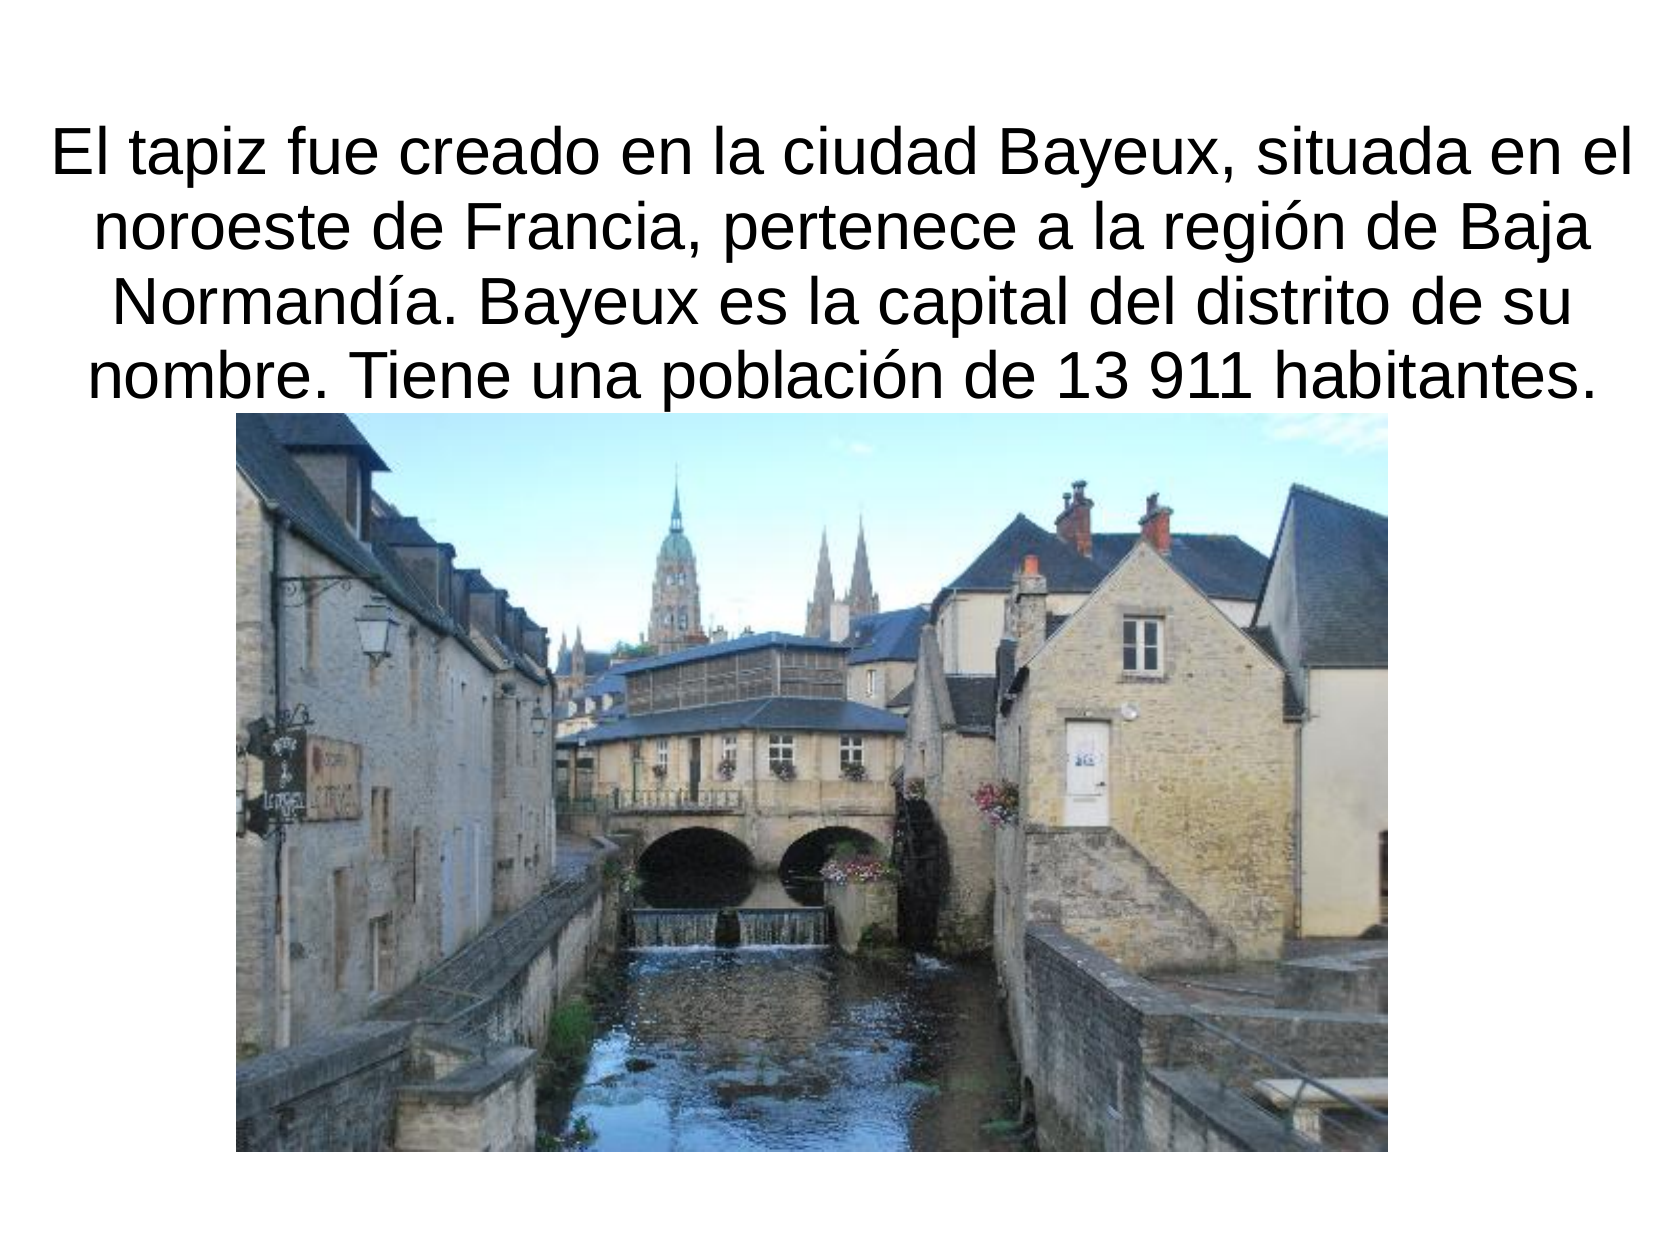

#
El tapiz fue creado en la ciudad Bayeux, situada en el noroeste de Francia, pertenece a la región de Baja Normandía. Bayeux es la capital del distrito de su nombre. Tiene una población de 13 911 habitantes.